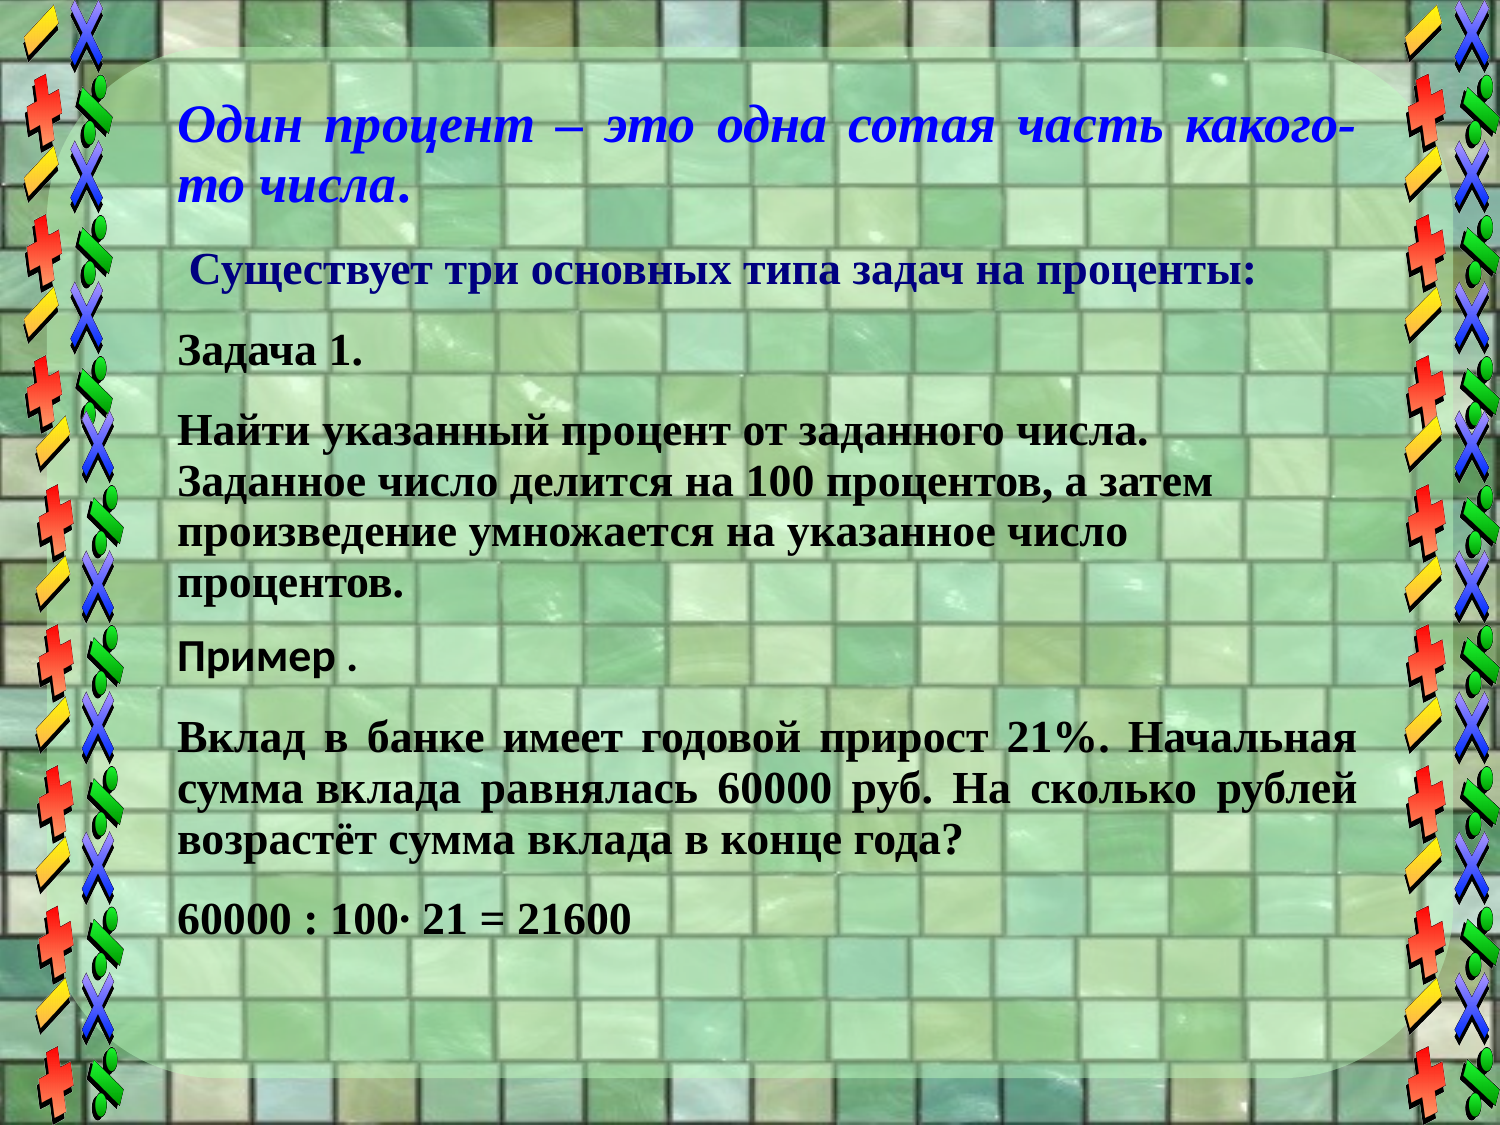

#
Один процент – это одна сотая часть какого-то числа.
 Существует три основных типа задач на проценты:
Задача 1.
Найти указанный процент от заданного числа. 
Заданное число делится на 100 процентов, а затем произведение умножается на указанное число процентов.
Пример .
Вклад в банке имеет годовой прирост 21%. Начальная сумма вклада равнялась 60000 руб. На сколько рублей возрастёт сумма вклада в конце года?
60000 : 100∙ 21 = 21600